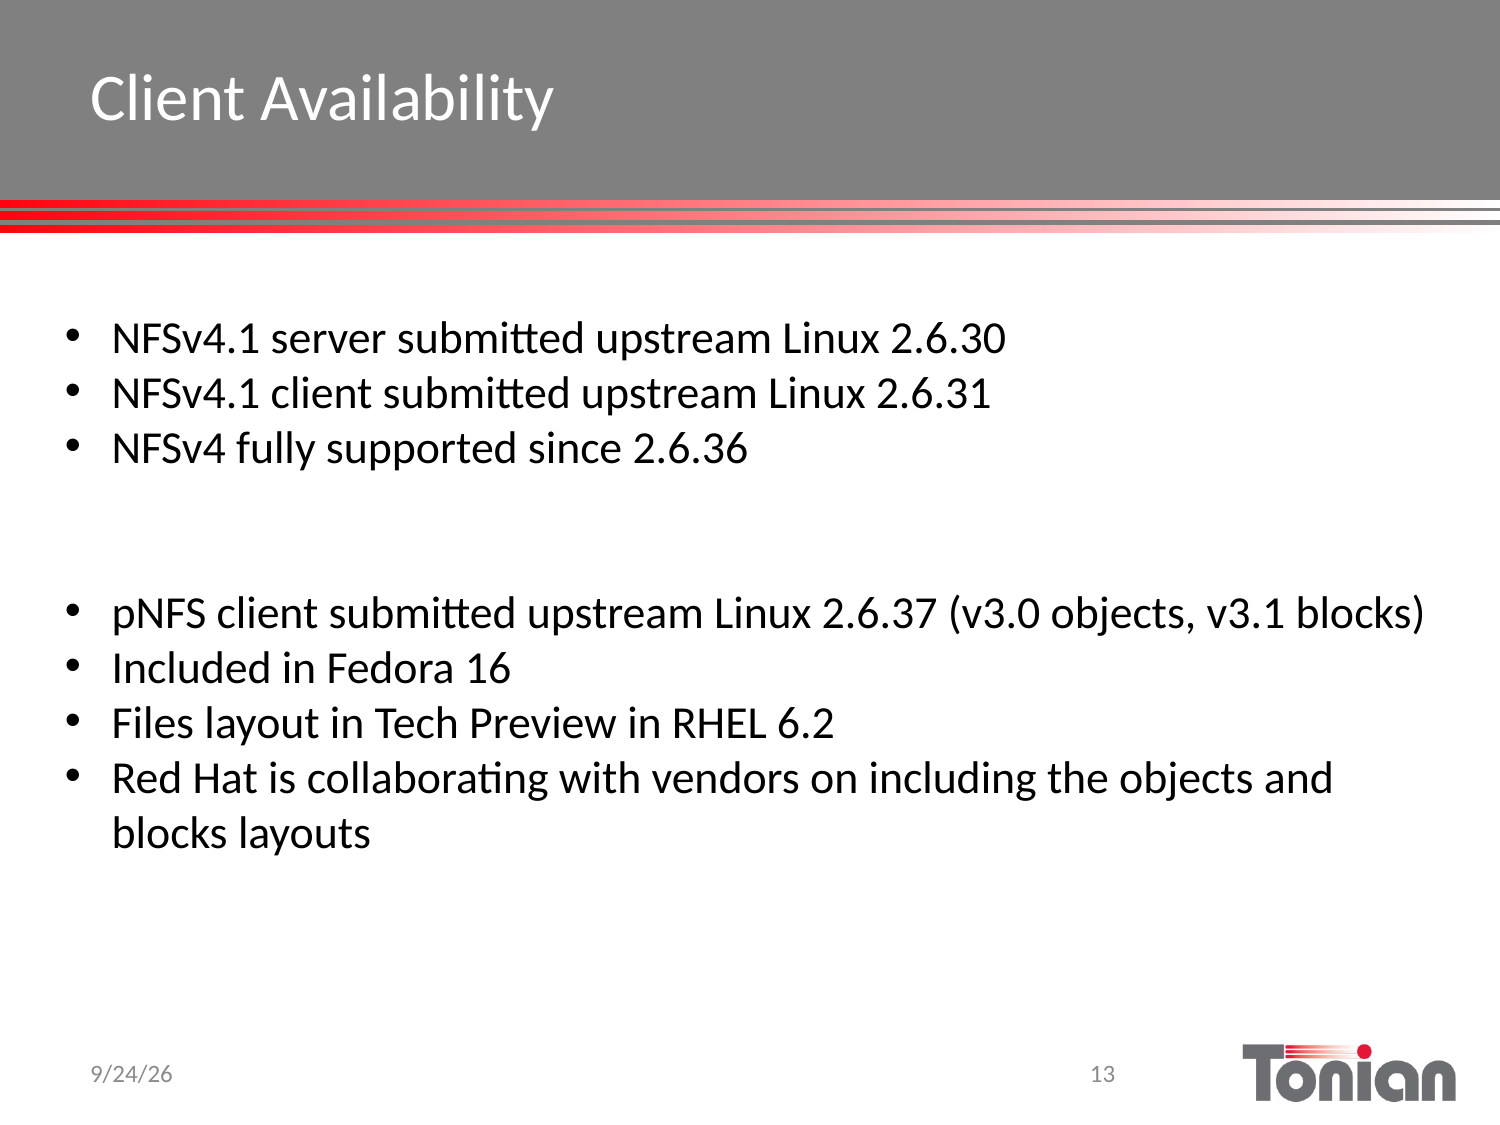

# Client Availability
NFSv4.1 server submitted upstream Linux 2.6.30
NFSv4.1 client submitted upstream Linux 2.6.31
NFSv4 fully supported since 2.6.36
pNFS client submitted upstream Linux 2.6.37 (v3.0 objects, v3.1 blocks)
Included in Fedora 16
Files layout in Tech Preview in RHEL 6.2
Red Hat is collaborating with vendors on including the objects and blocks layouts